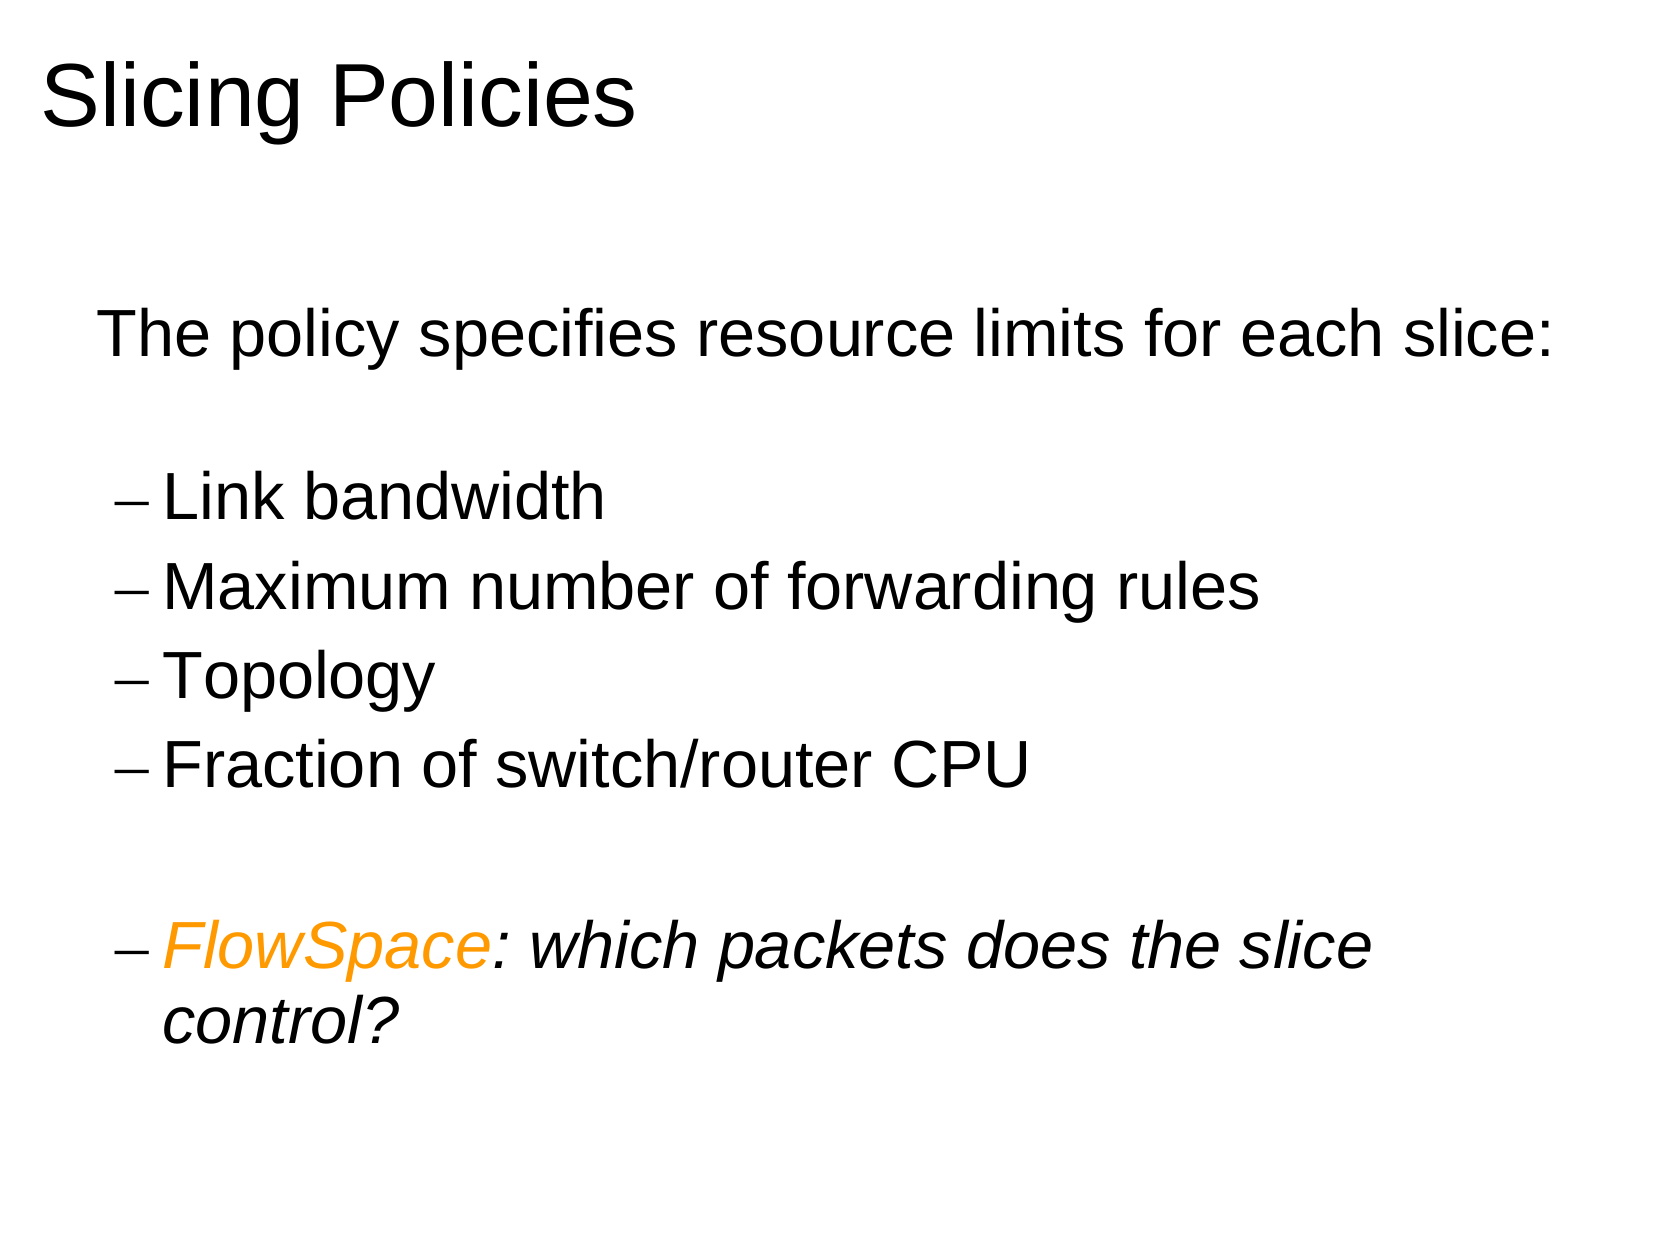

# Slicing Policies
The policy specifies resource limits for each slice:
Link bandwidth
Maximum number of forwarding rules
Topology
Fraction of switch/router CPU
FlowSpace: which packets does the slice control?